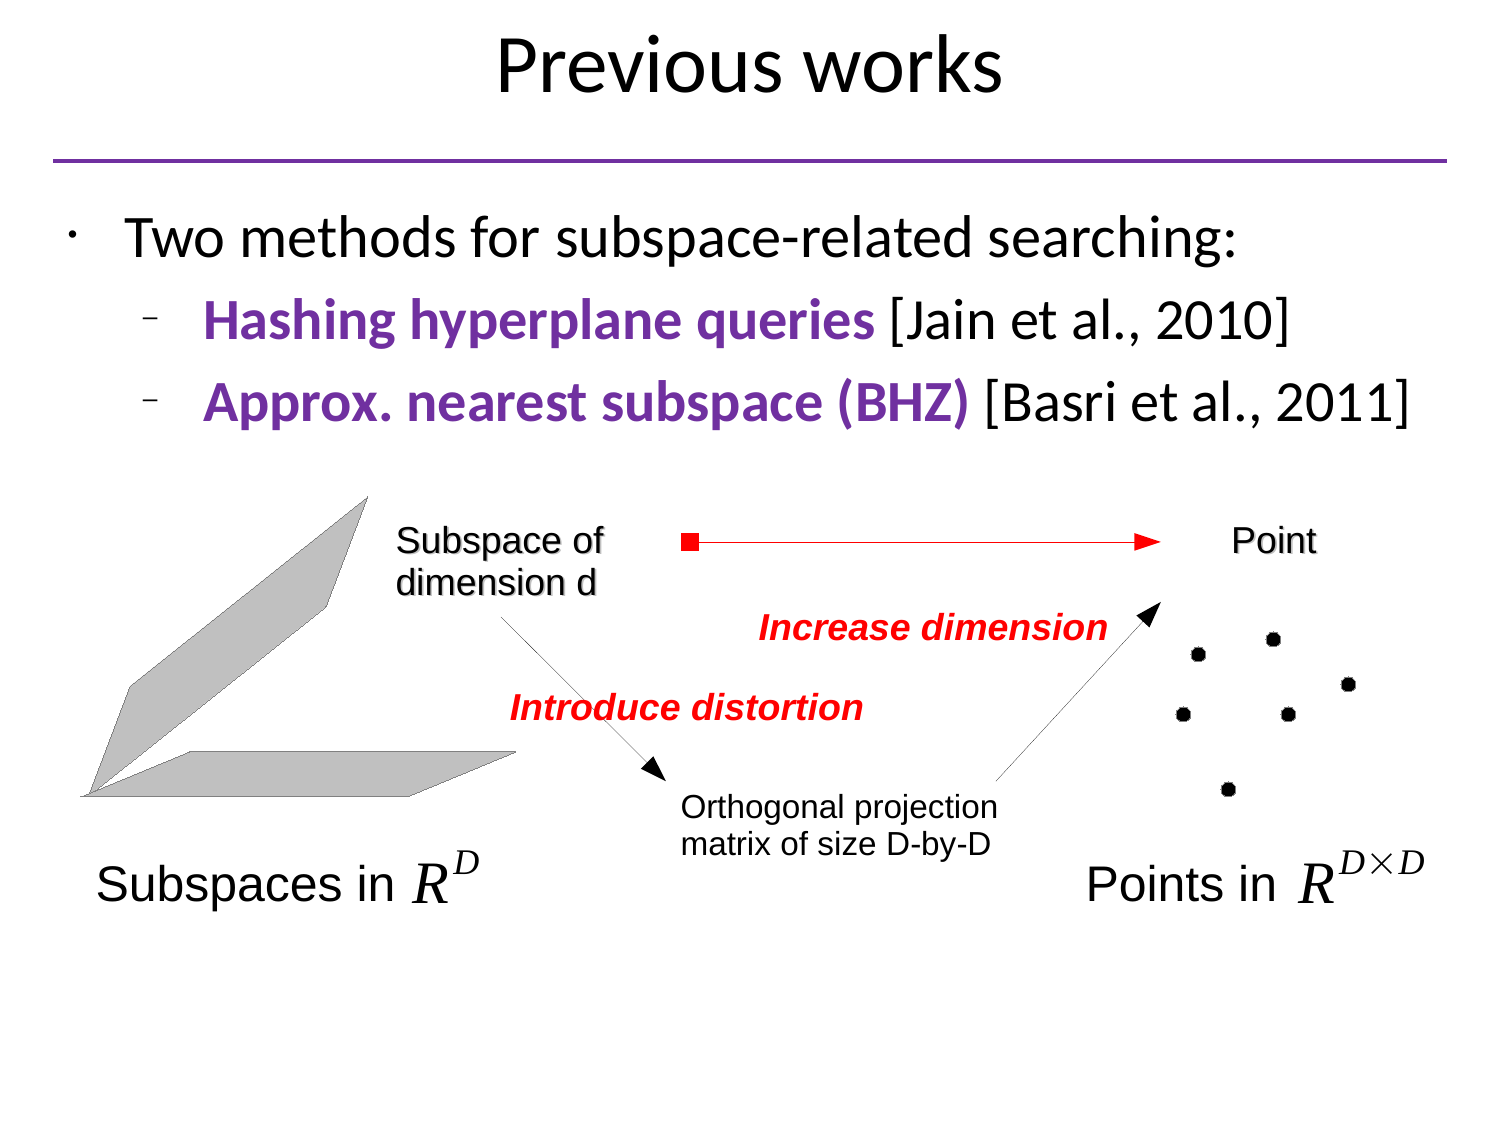

# Previous works
Two methods for subspace-related searching:
 Hashing hyperplane queries [Jain et al., 2010]
 Approx. nearest subspace (BHZ) [Basri et al., 2011]
Subspace of dimension d
 Point
Increase dimension
Introduce distortion
Orthogonal projection matrix of size D-by-D
Points in
Subspaces in